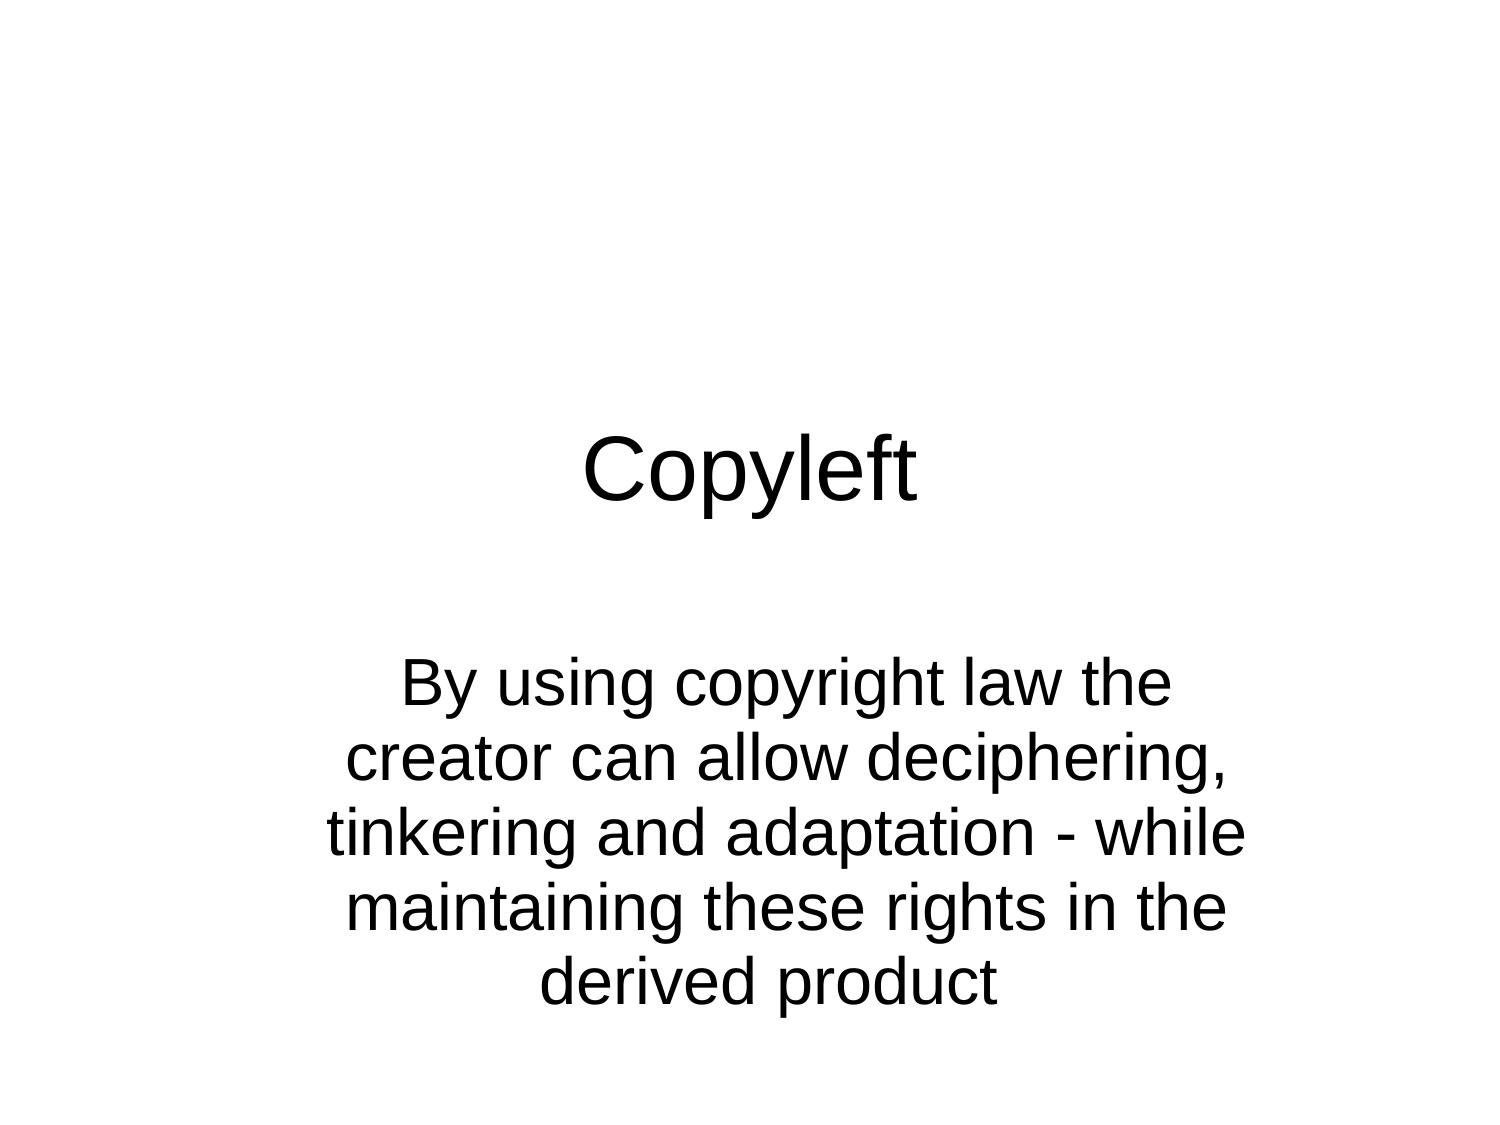

# Copyleft
By using copyright law the creator can allow deciphering, tinkering and adaptation - while maintaining these rights in the derived product